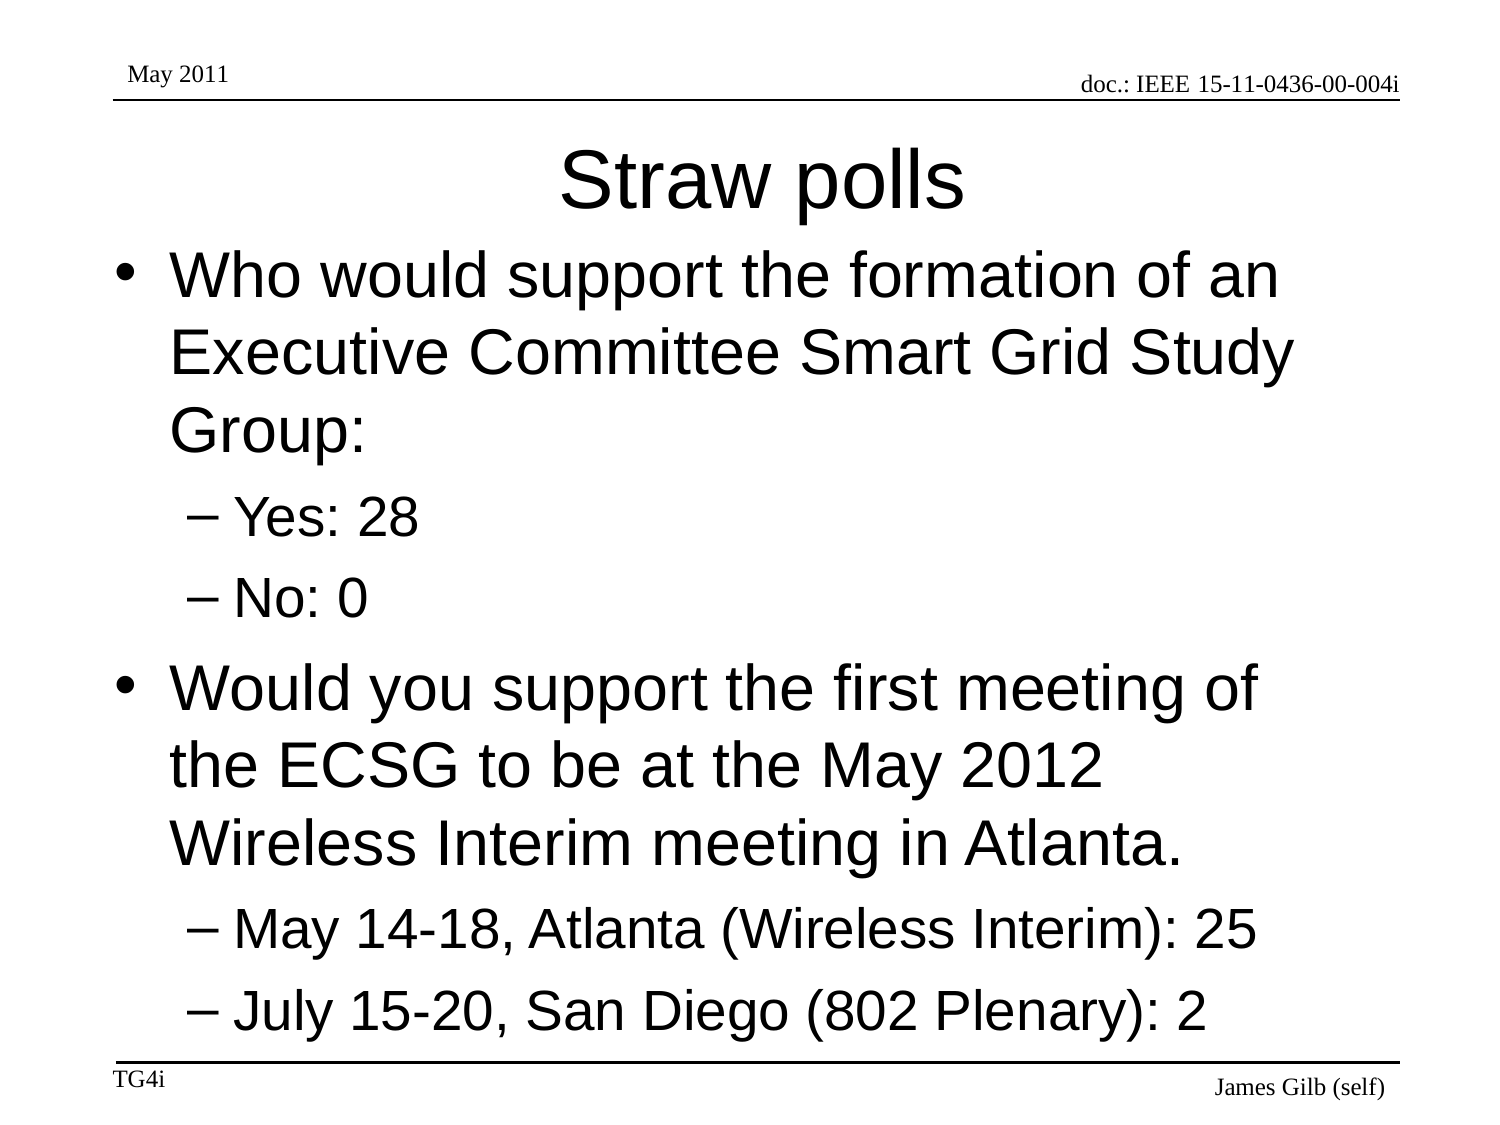

# Straw polls
Who would support the formation of an Executive Committee Smart Grid Study Group:
Yes: 28
No: 0
Would you support the first meeting of the ECSG to be at the May 2012 Wireless Interim meeting in Atlanta.
May 14-18, Atlanta (Wireless Interim): 25
July 15-20, San Diego (802 Plenary): 2